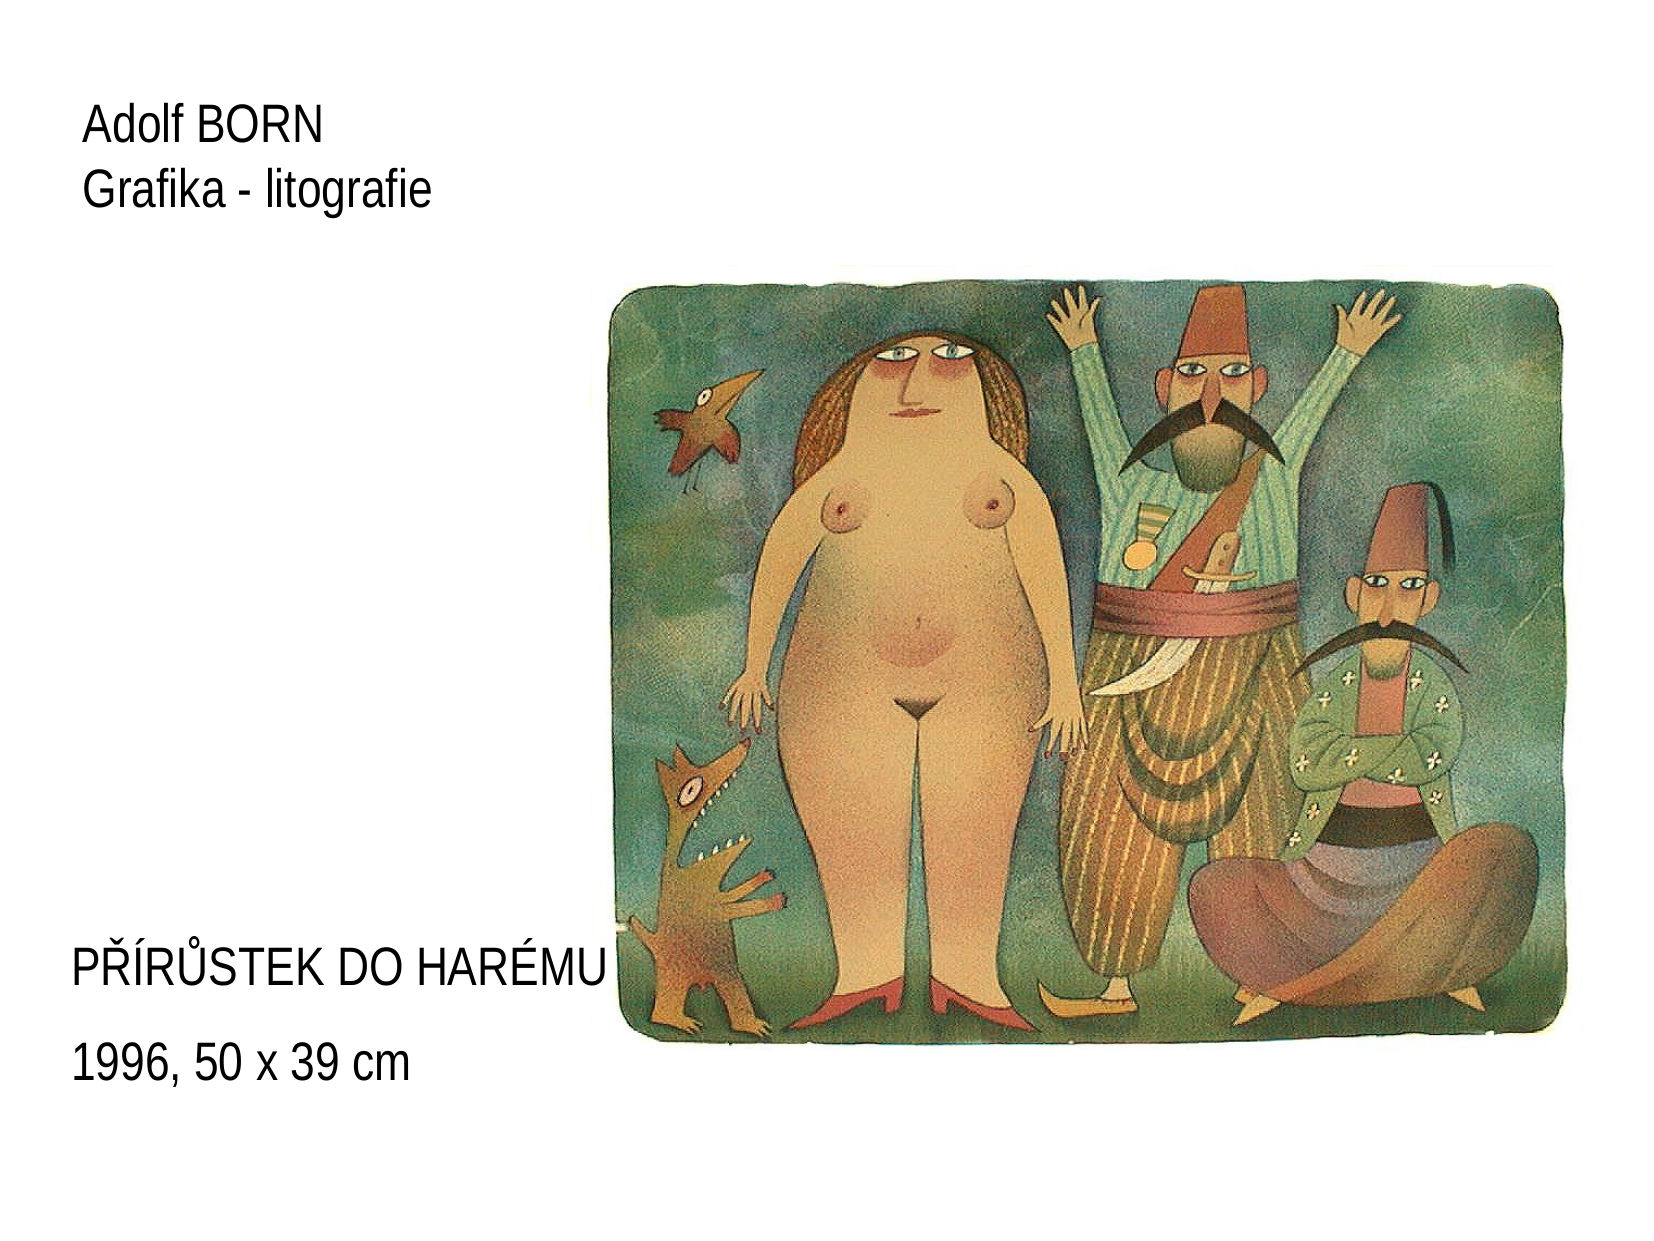

# Adolf BORN Grafika - litografie
PŘÍRŮSTEK DO HARÉMU
1996, 50 x 39 cm